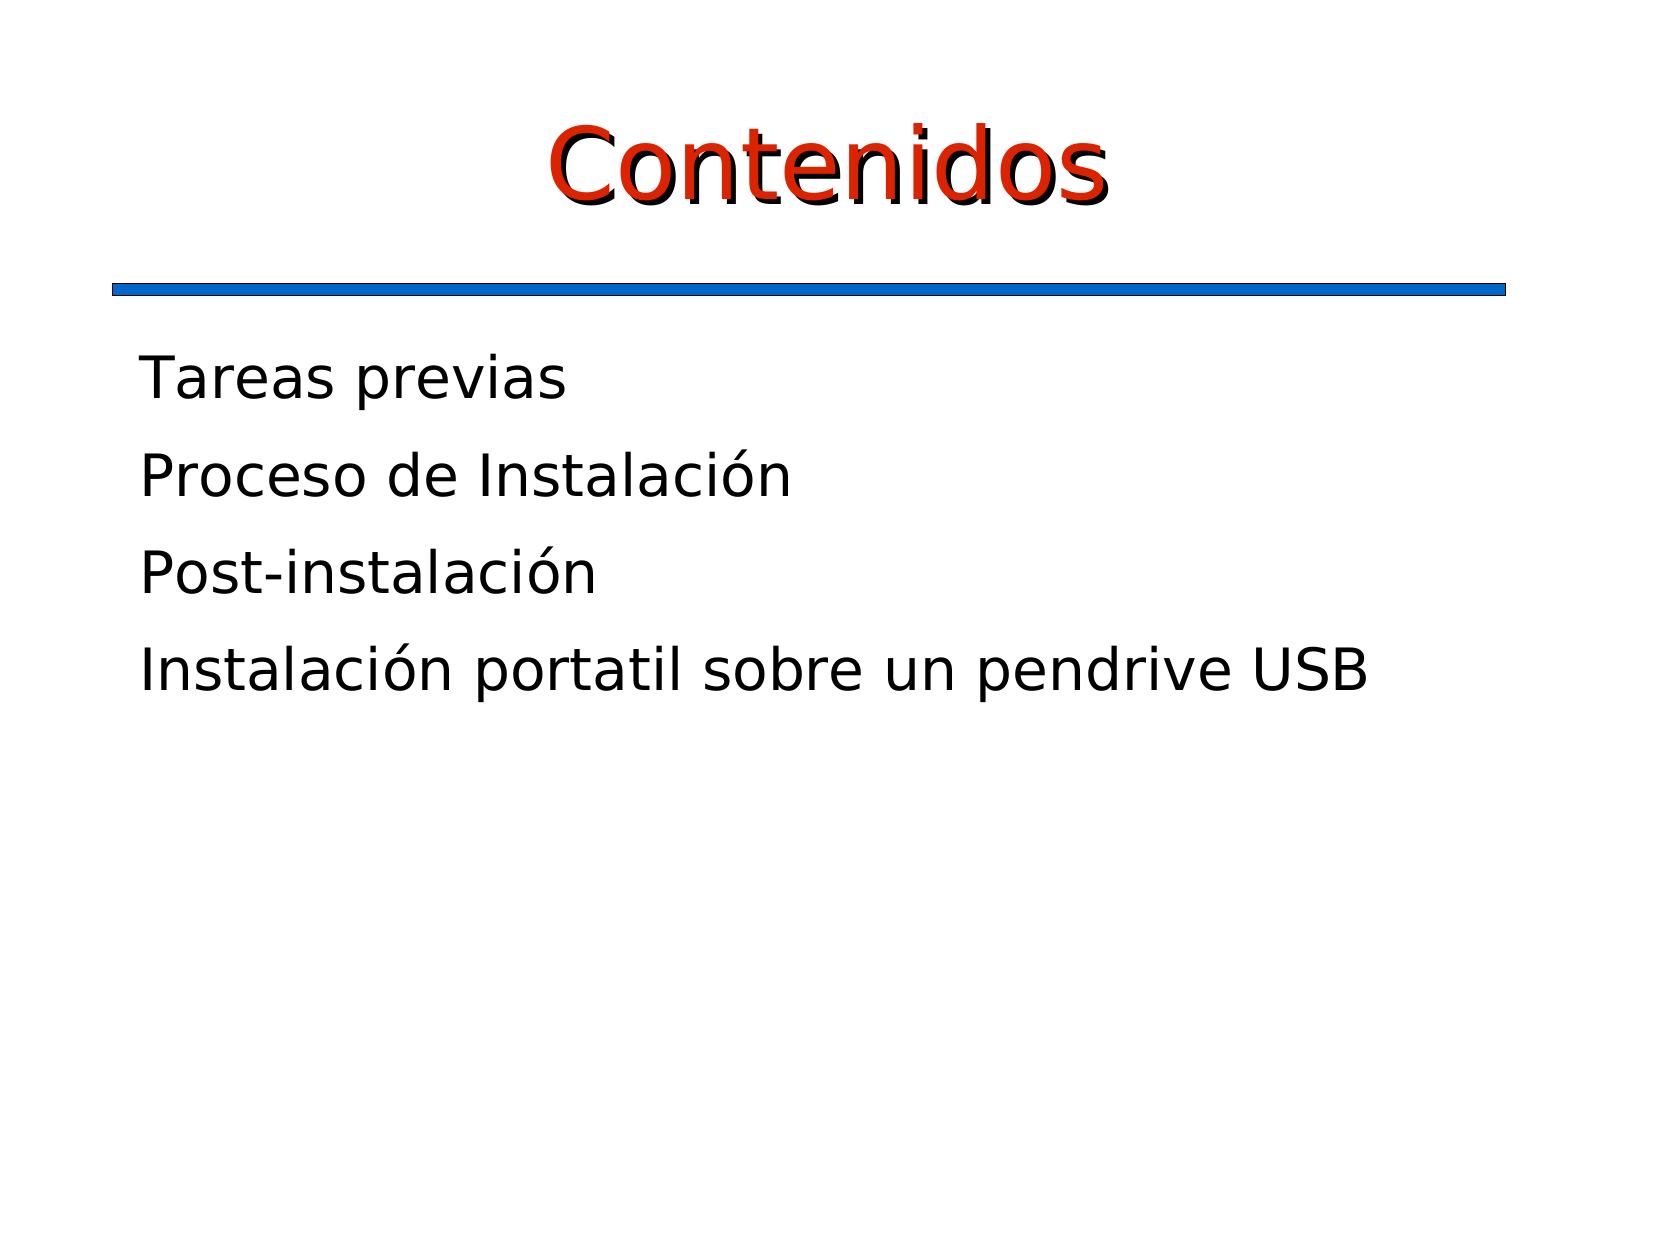

# Contenidos
Tareas previas
Proceso de Instalación
Post-instalación
Instalación portatil sobre un pendrive USB